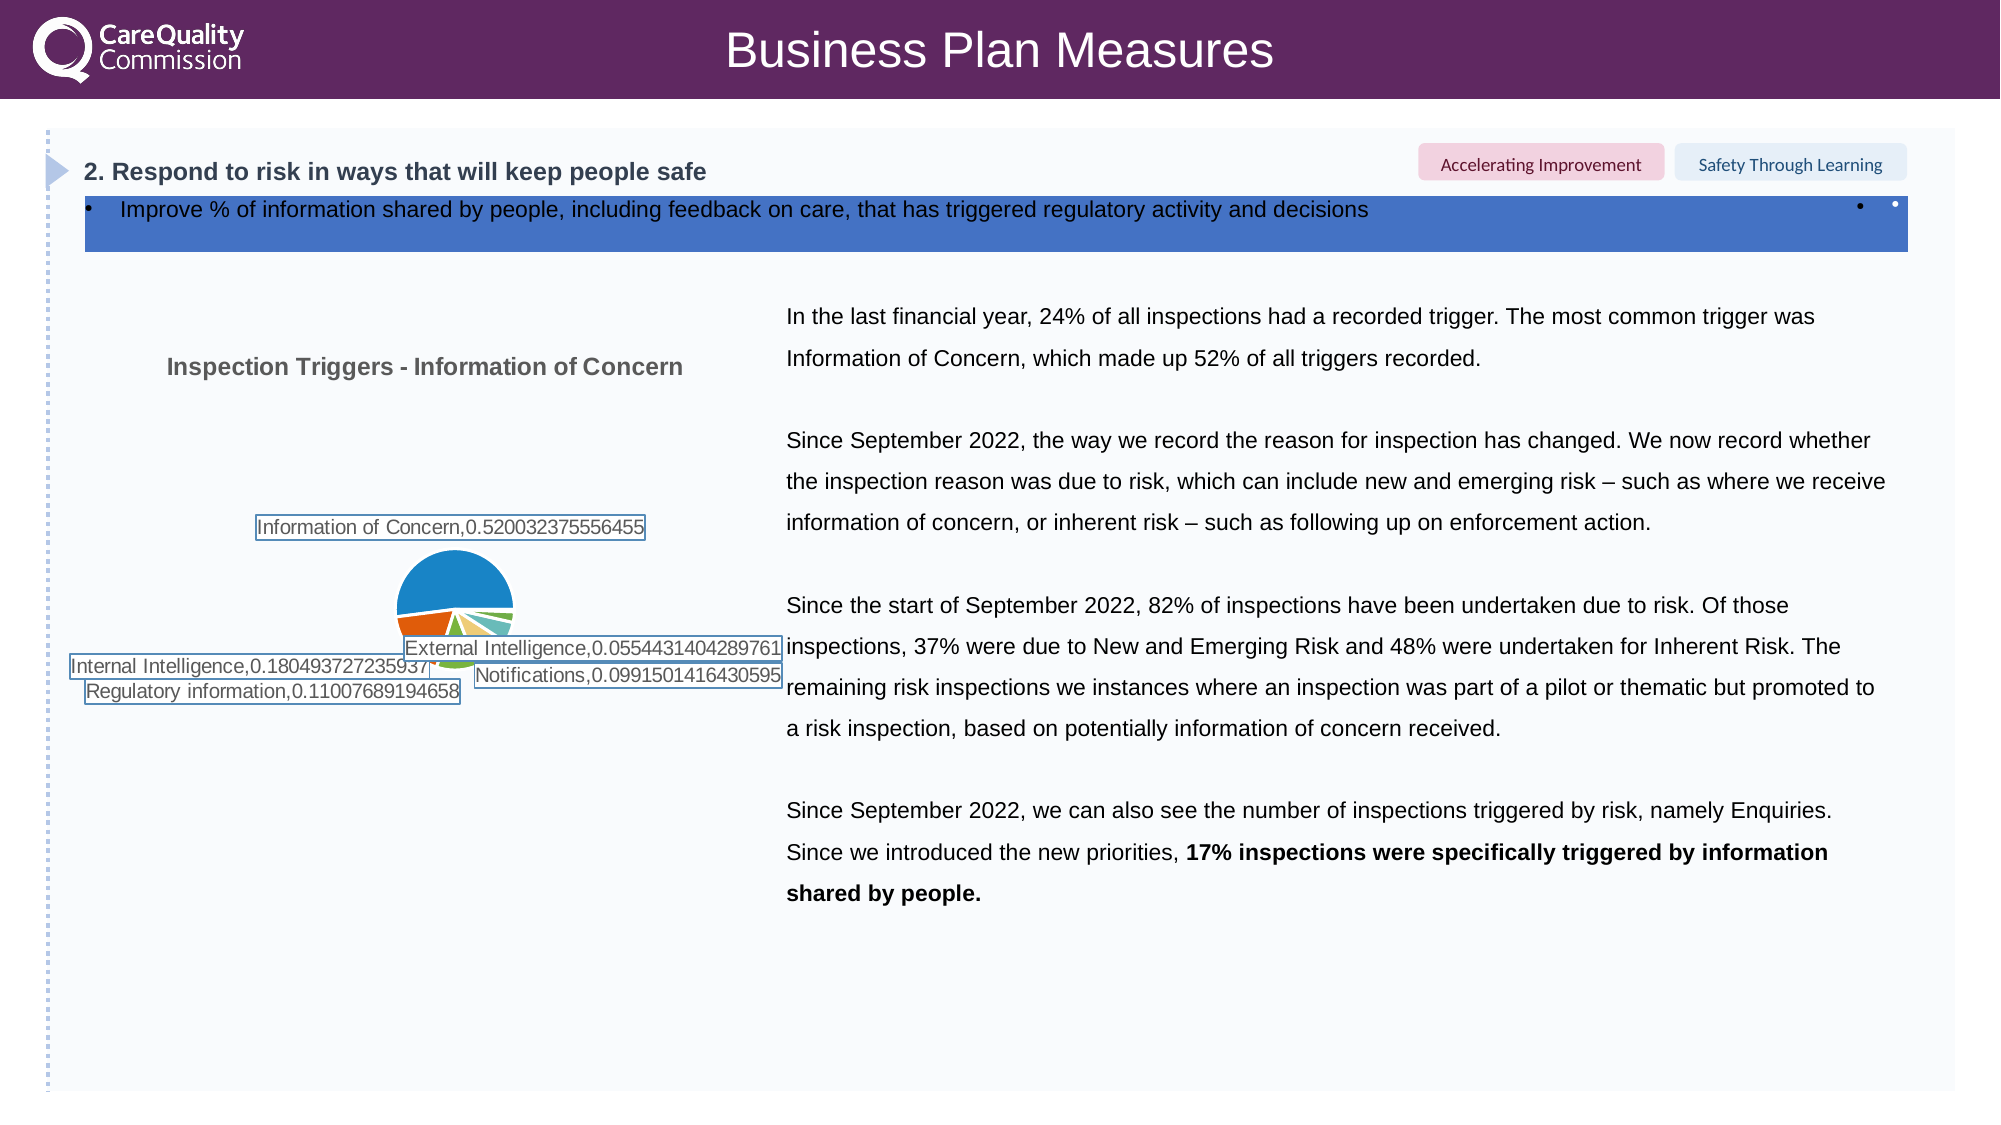

Business Plan Measures
Accelerating Improvement
Safety Through Learning
2. Respond to risk in ways that will keep people safe
| Improve % of information shared by people, including feedback on care, that has triggered regulatory activity and decisions |  |
| --- | --- |
In the last financial year, 24% of all inspections had a recorded trigger. The most common trigger was Information of Concern, which made up 52% of all triggers recorded.
Since September 2022, the way we record the reason for inspection has changed. We now record whether the inspection reason was due to risk, which can include new and emerging risk – such as where we receive information of concern, or inherent risk – such as following up on enforcement action.
Since the start of September 2022, 82% of inspections have been undertaken due to risk. Of those inspections, 37% were due to New and Emerging Risk and 48% were undertaken for Inherent Risk. The remaining risk inspections we instances where an inspection was part of a pilot or thematic but promoted to a risk inspection, based on potentially information of concern received.
Since September 2022, we can also see the number of inspections triggered by risk, namely Enquiries. Since we introduced the new priorities, 17% inspections were specifically triggered by information shared by people.
### Chart: Inspection Triggers - Information of Concern
| Category | Column1 |
|---|---|
| Information of Concern | 0.520032375556455 |
| Internal Intelligence | 0.180493727235937 |
| Regulatory information | 0.11007689194658 |
| Notifications | 0.0991501416430595 |
| External Intelligence | 0.0554431404289761 |
| Registration | 0.028328611898017 |
| Corporate CQC | 0.00647511129097531 |
| Medicines | 0.0 |
| Mental Health Act | 0.0 |
| None | None |